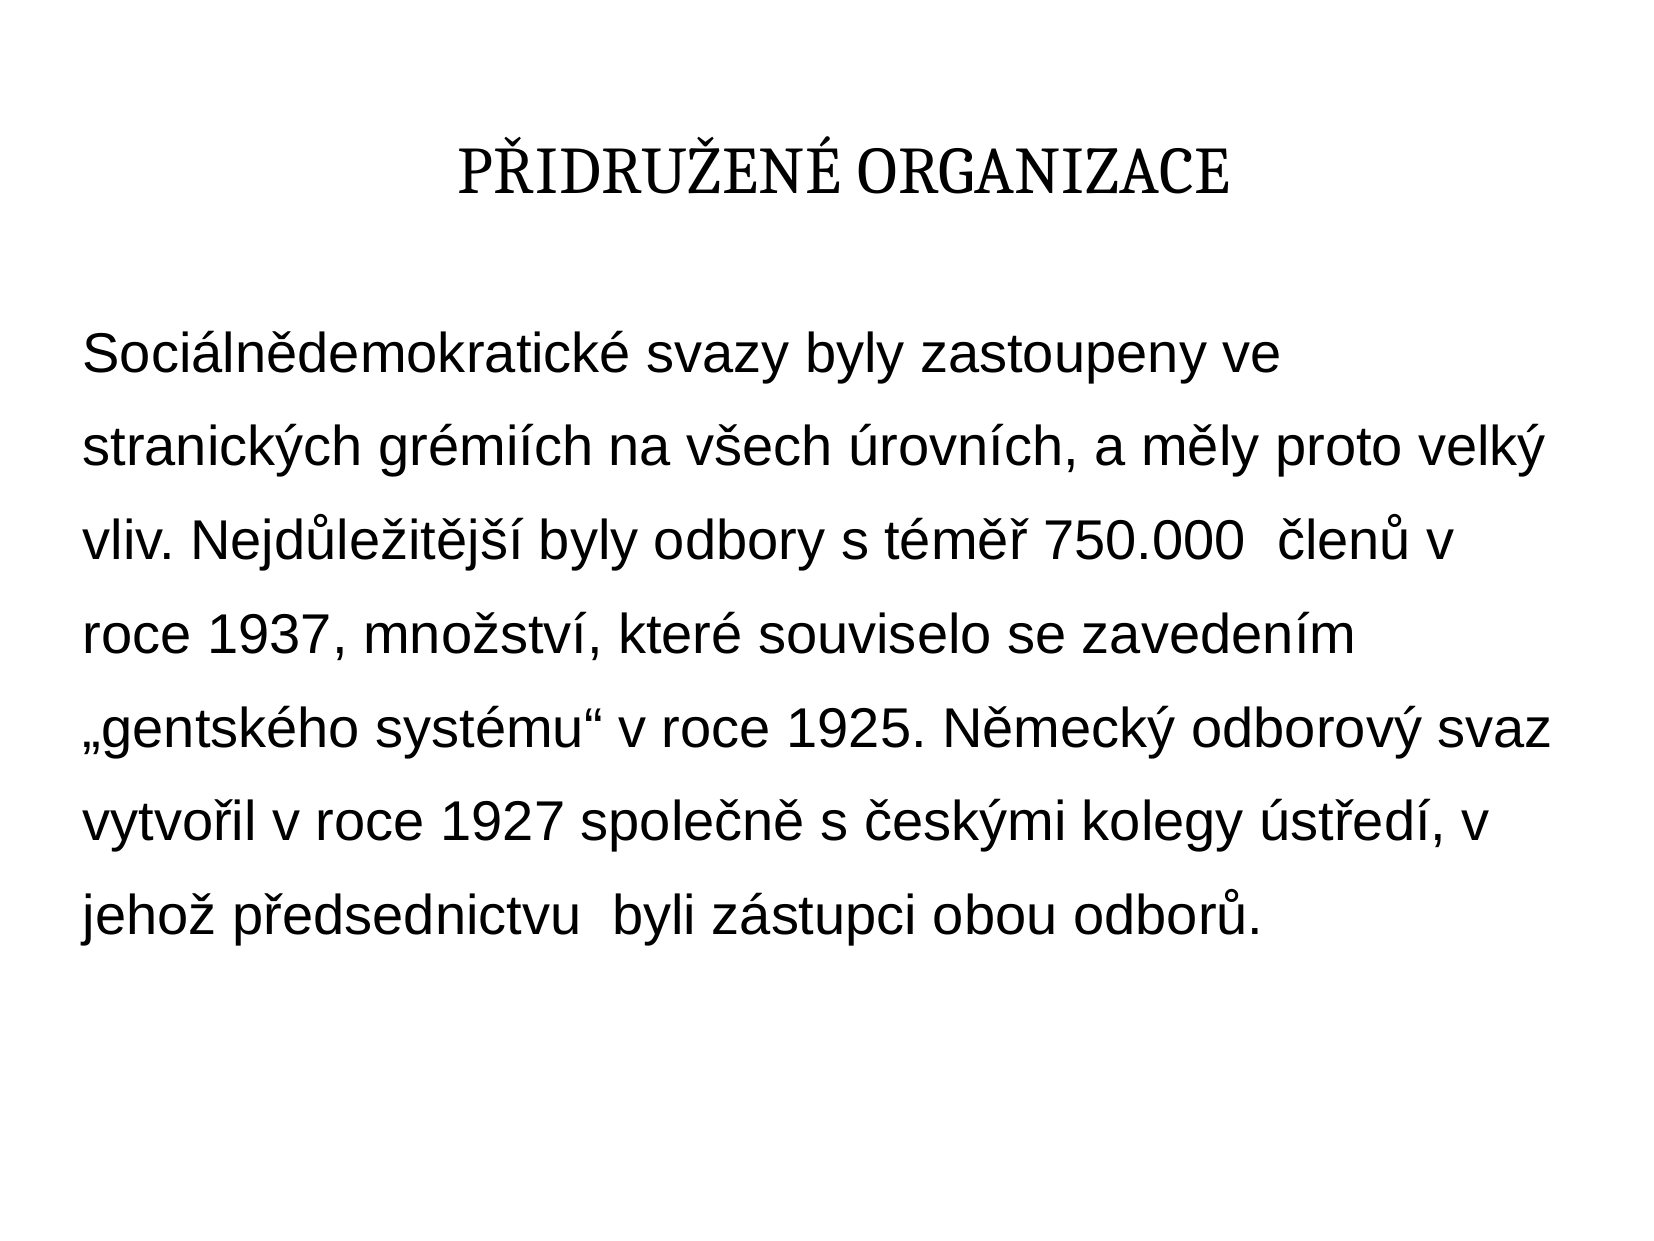

# Přidružené organizace
Sociálnědemokratické svazy byly zastoupeny ve stranických grémiích na všech úrovních, a měly proto velký vliv. Nejdůležitější byly odbory s téměř 750.000 členů v roce 1937, množství, které souviselo se zavedením „gentského systému“ v roce 1925. Německý odborový svaz vytvořil v roce 1927 společně s českými kolegy ústředí, v jehož předsednictvu byli zástupci obou odborů.